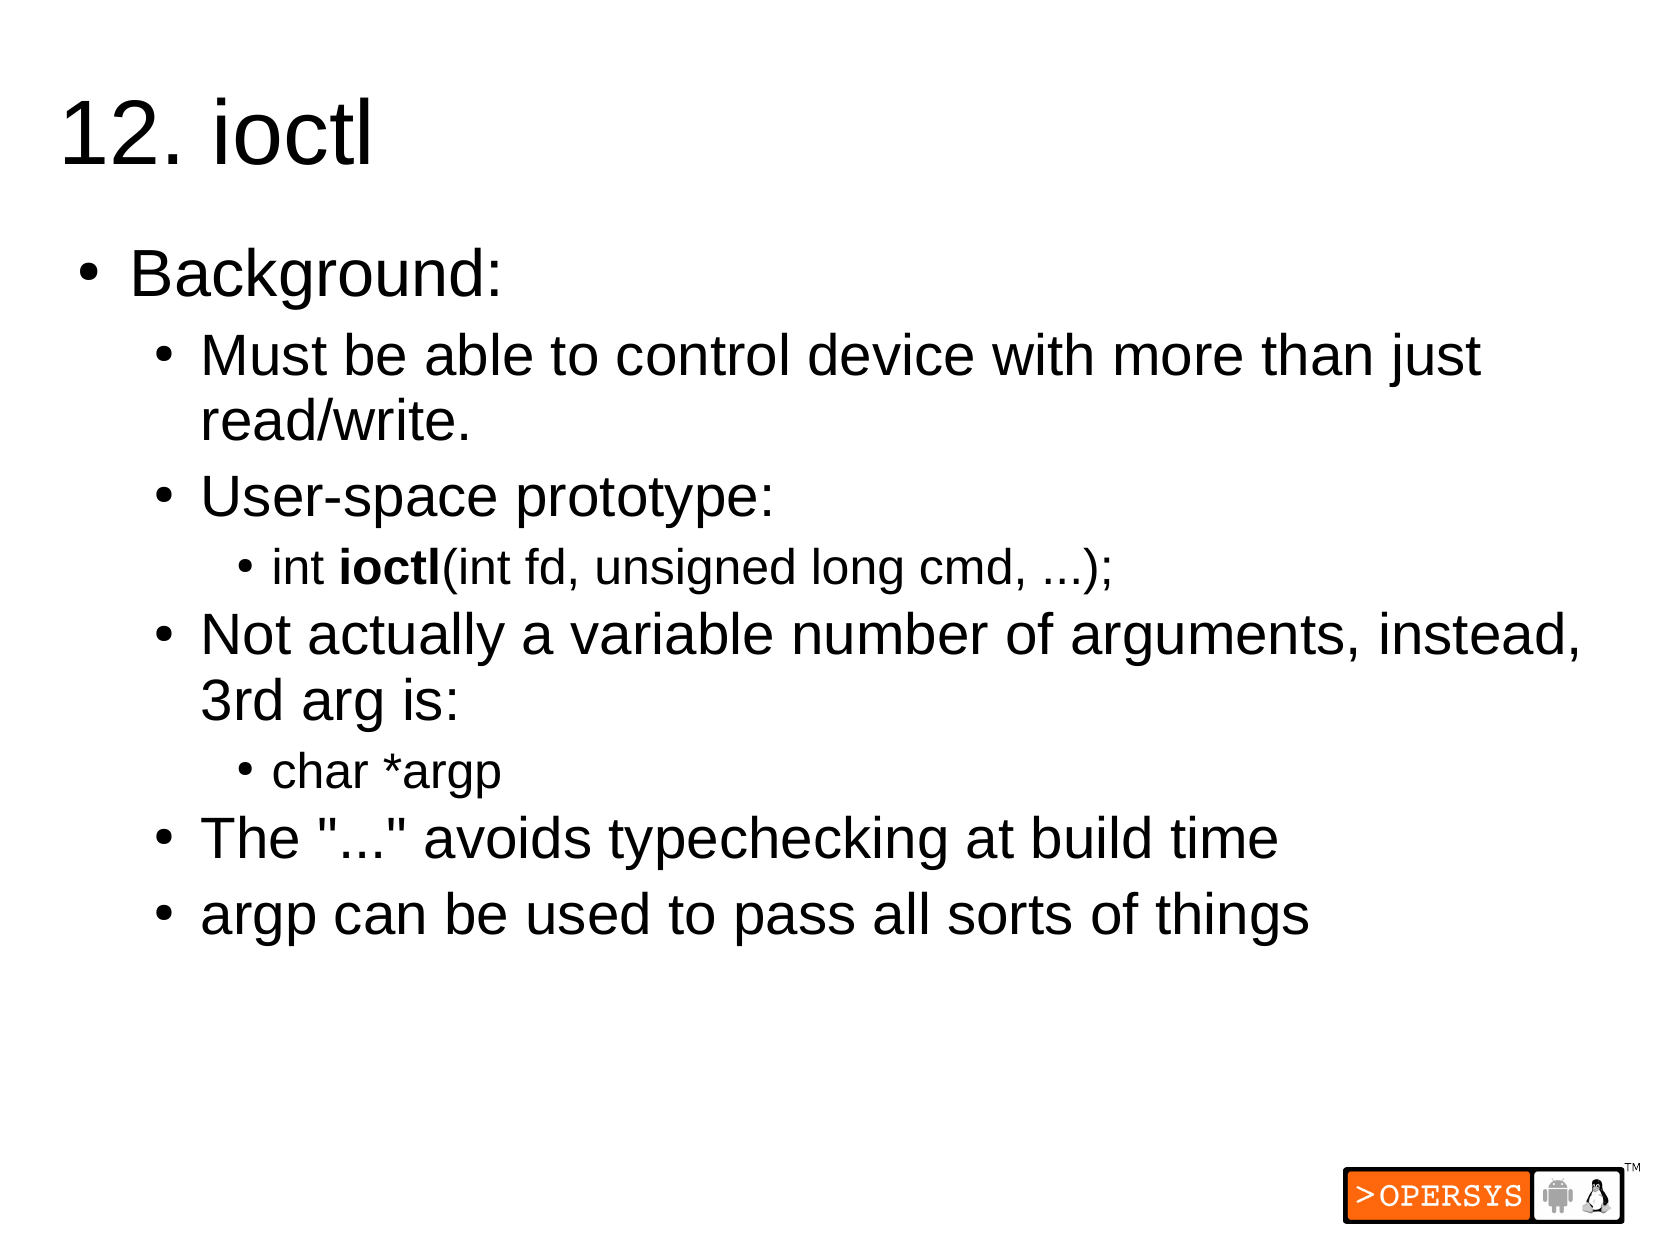

# 12. ioctl
Background:
Must be able to control device with more than just read/write.
User-space prototype:
int ioctl(int fd, unsigned long cmd, ...);
Not actually a variable number of arguments, instead, 3rd arg is:
char *argp
The "..." avoids typechecking at build time
argp can be used to pass all sorts of things